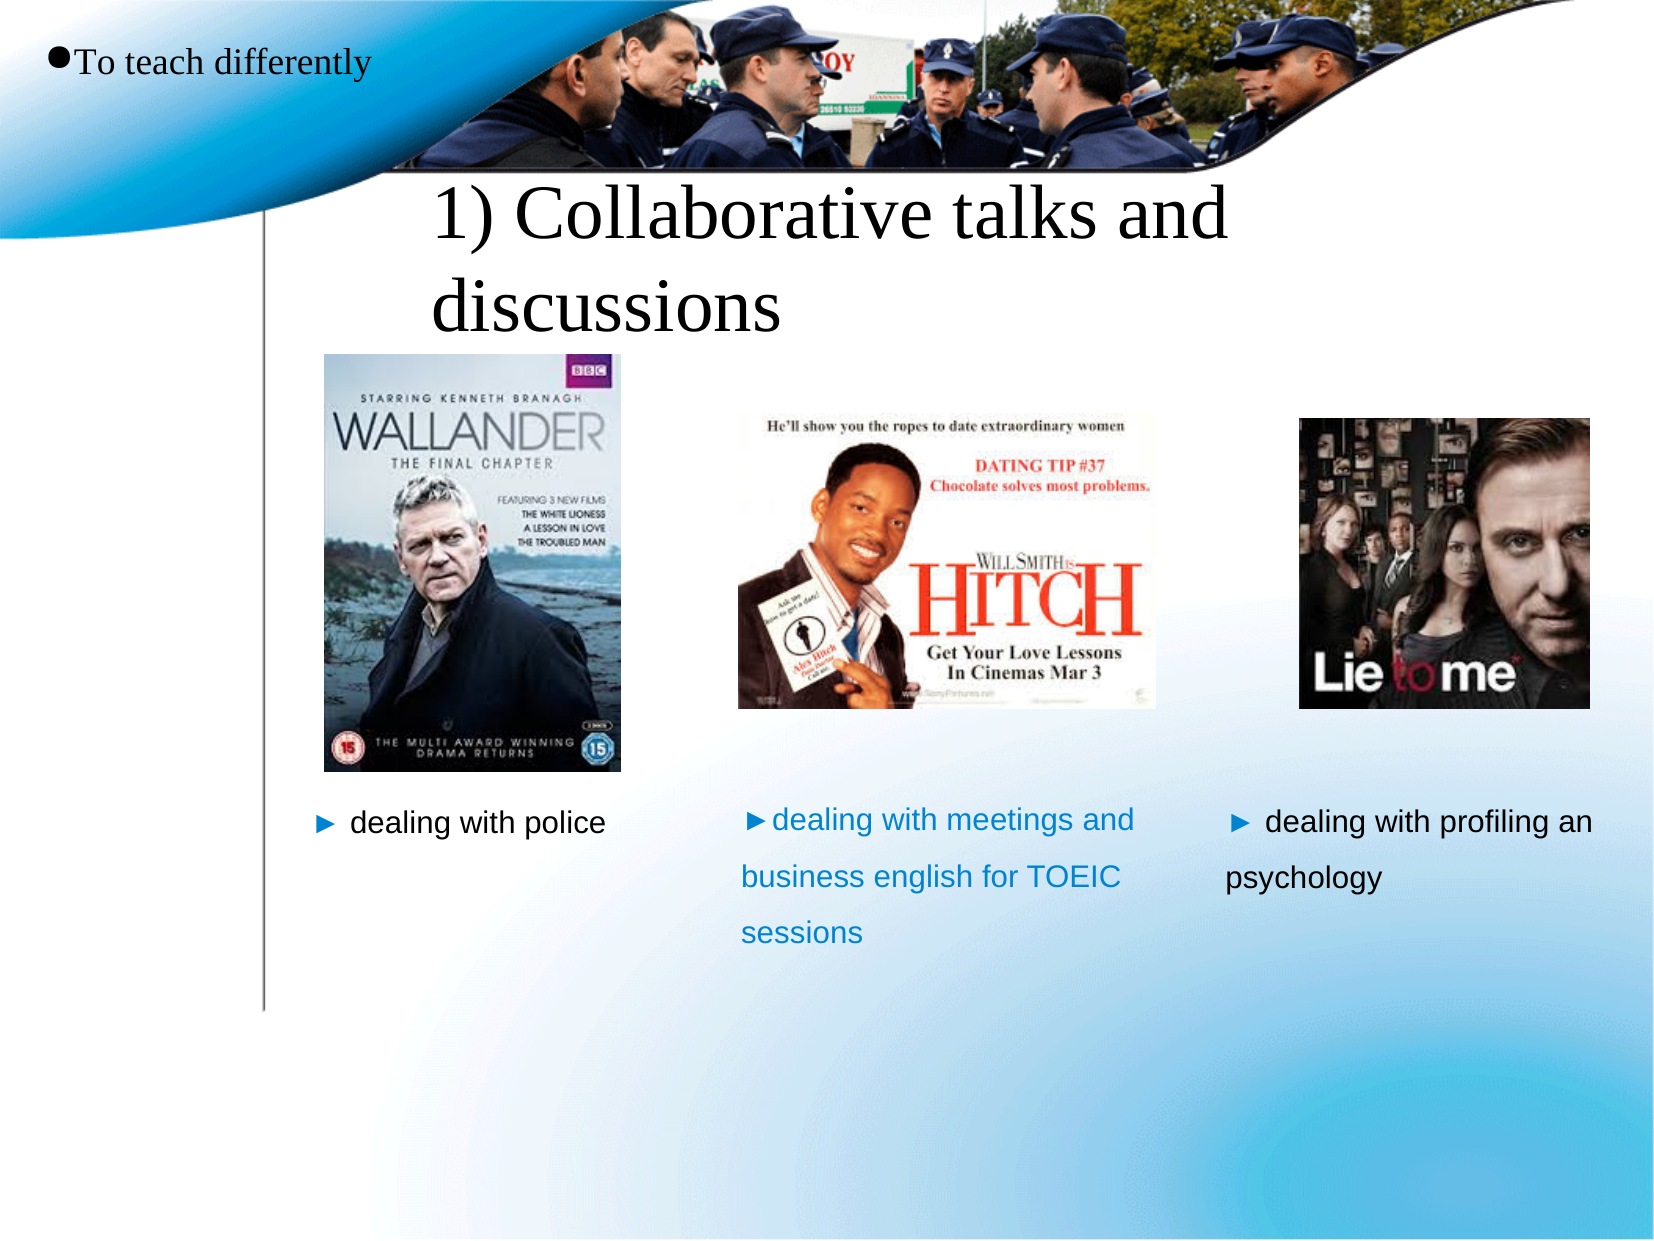

To teach differently
1) Collaborative talks and discussions
► dealing with police
►dealing with meetings and business english for TOEIC sessions
► dealing with profiling an psychology